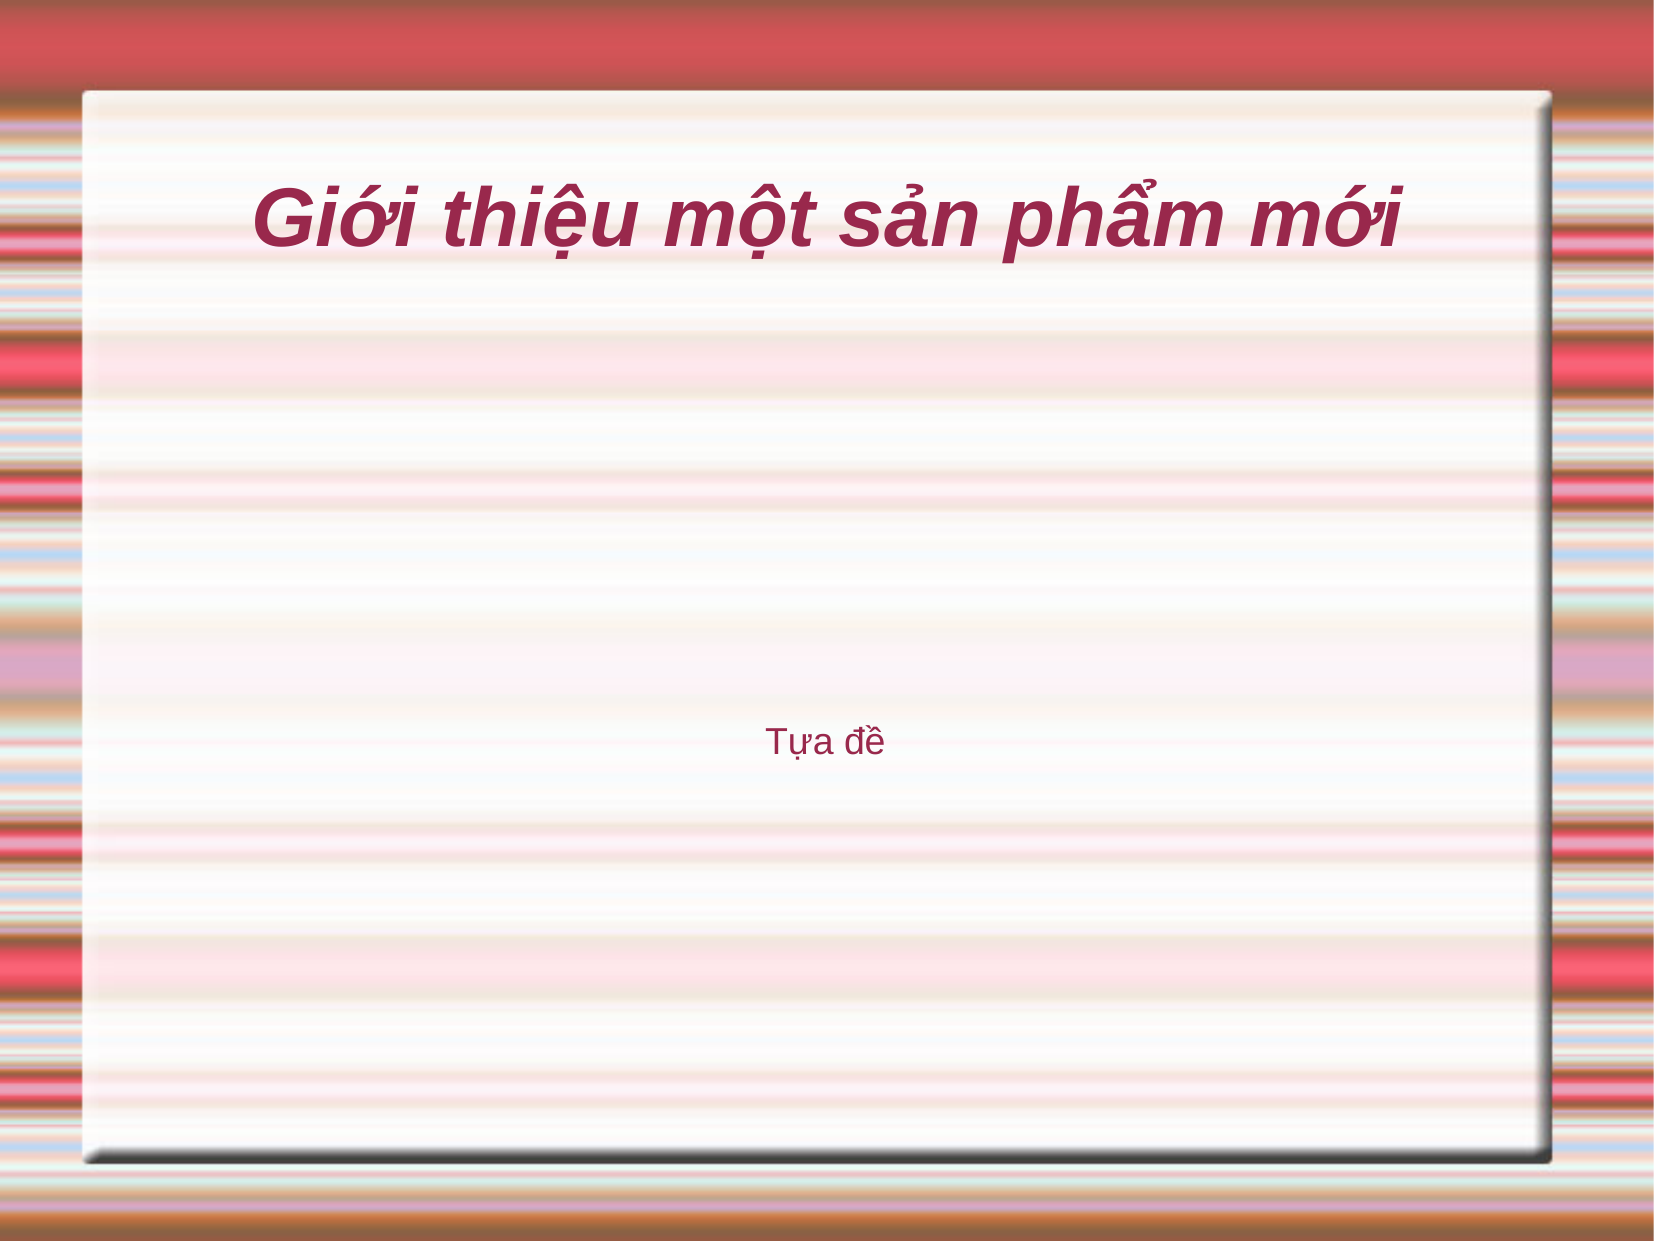

# Giới thiệu một sản phẩm mới
Tựa đề